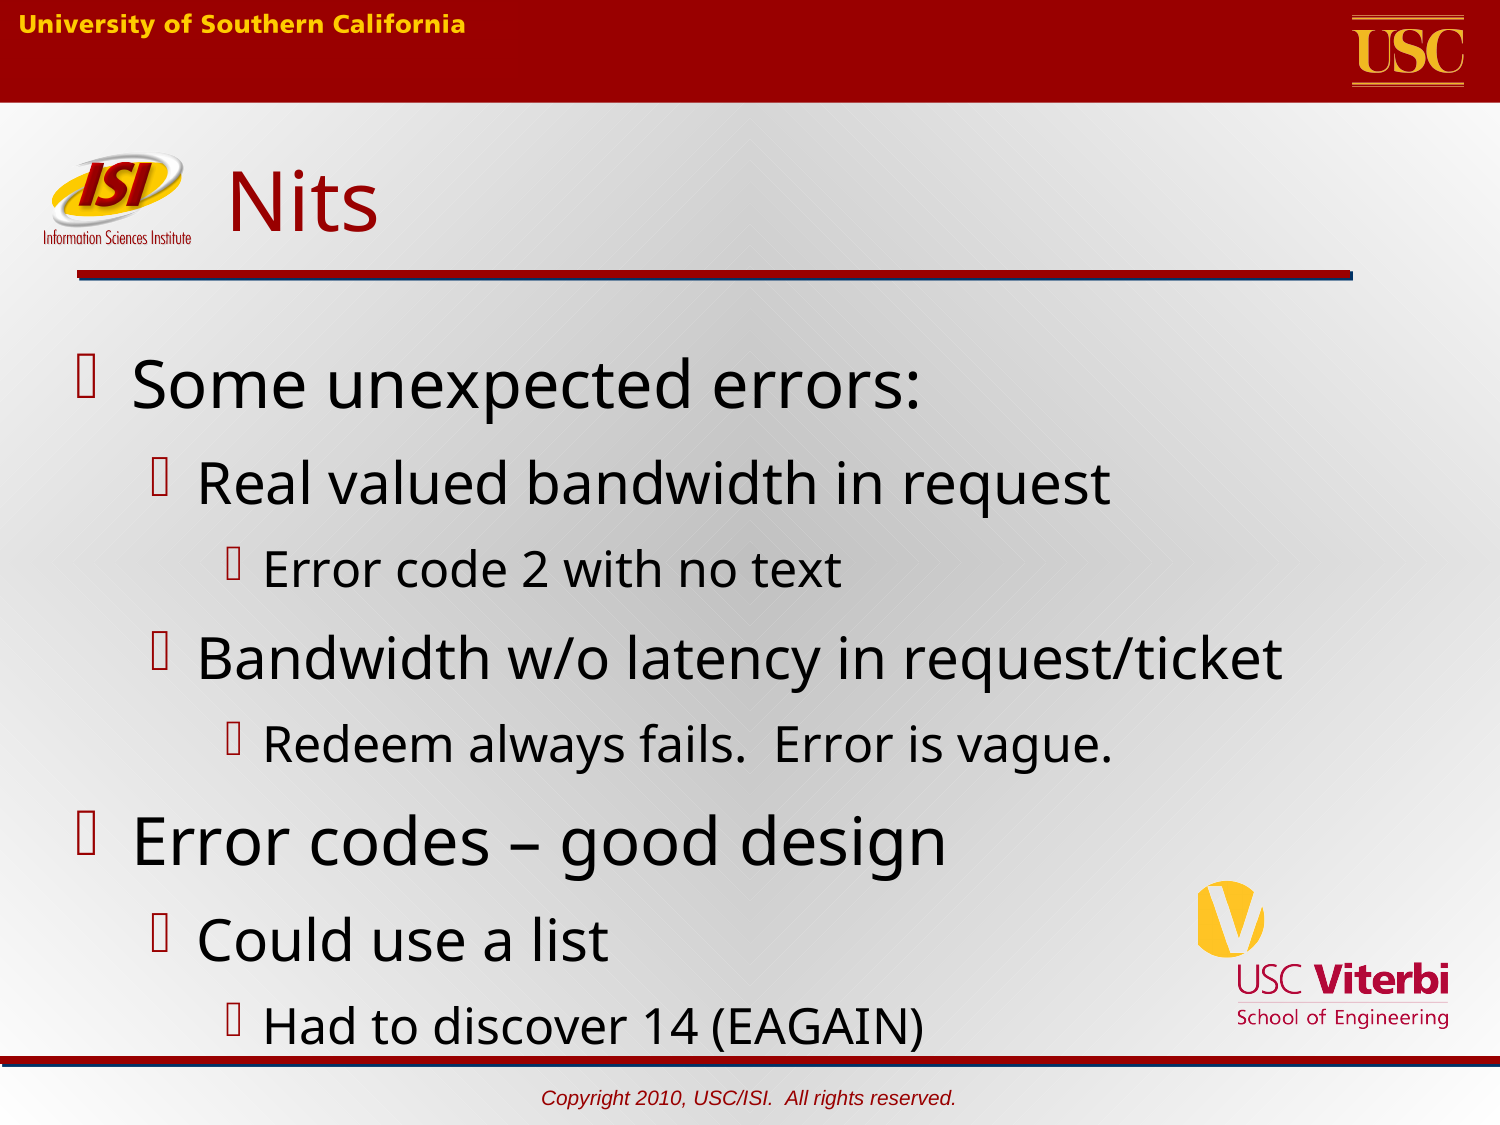

# Nits
Some unexpected errors:
Real valued bandwidth in request
Error code 2 with no text
Bandwidth w/o latency in request/ticket
Redeem always fails. Error is vague.
Error codes – good design
Could use a list
Had to discover 14 (EAGAIN)